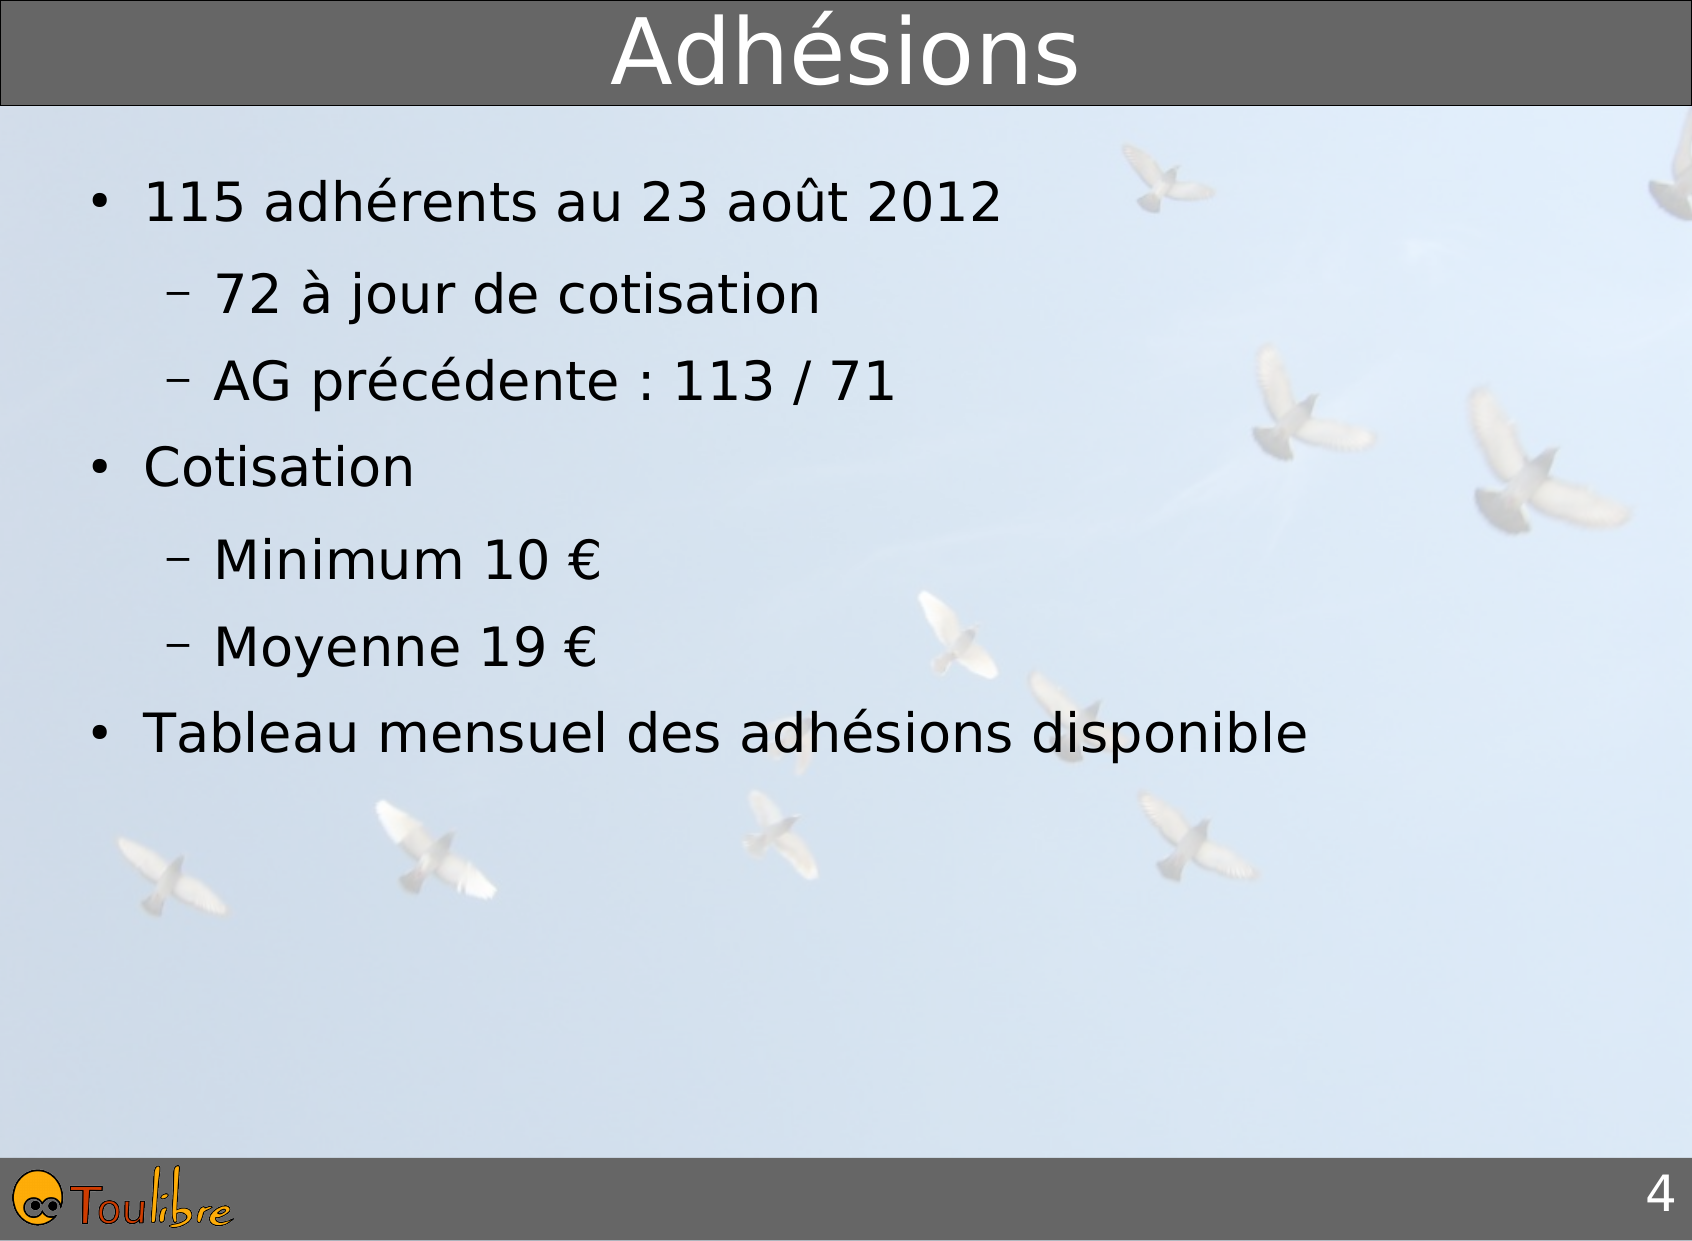

# Adhésions
115 adhérents au 23 août 2012
72 à jour de cotisation
AG précédente : 113 / 71
Cotisation
Minimum 10 €
Moyenne 19 €
Tableau mensuel des adhésions disponible